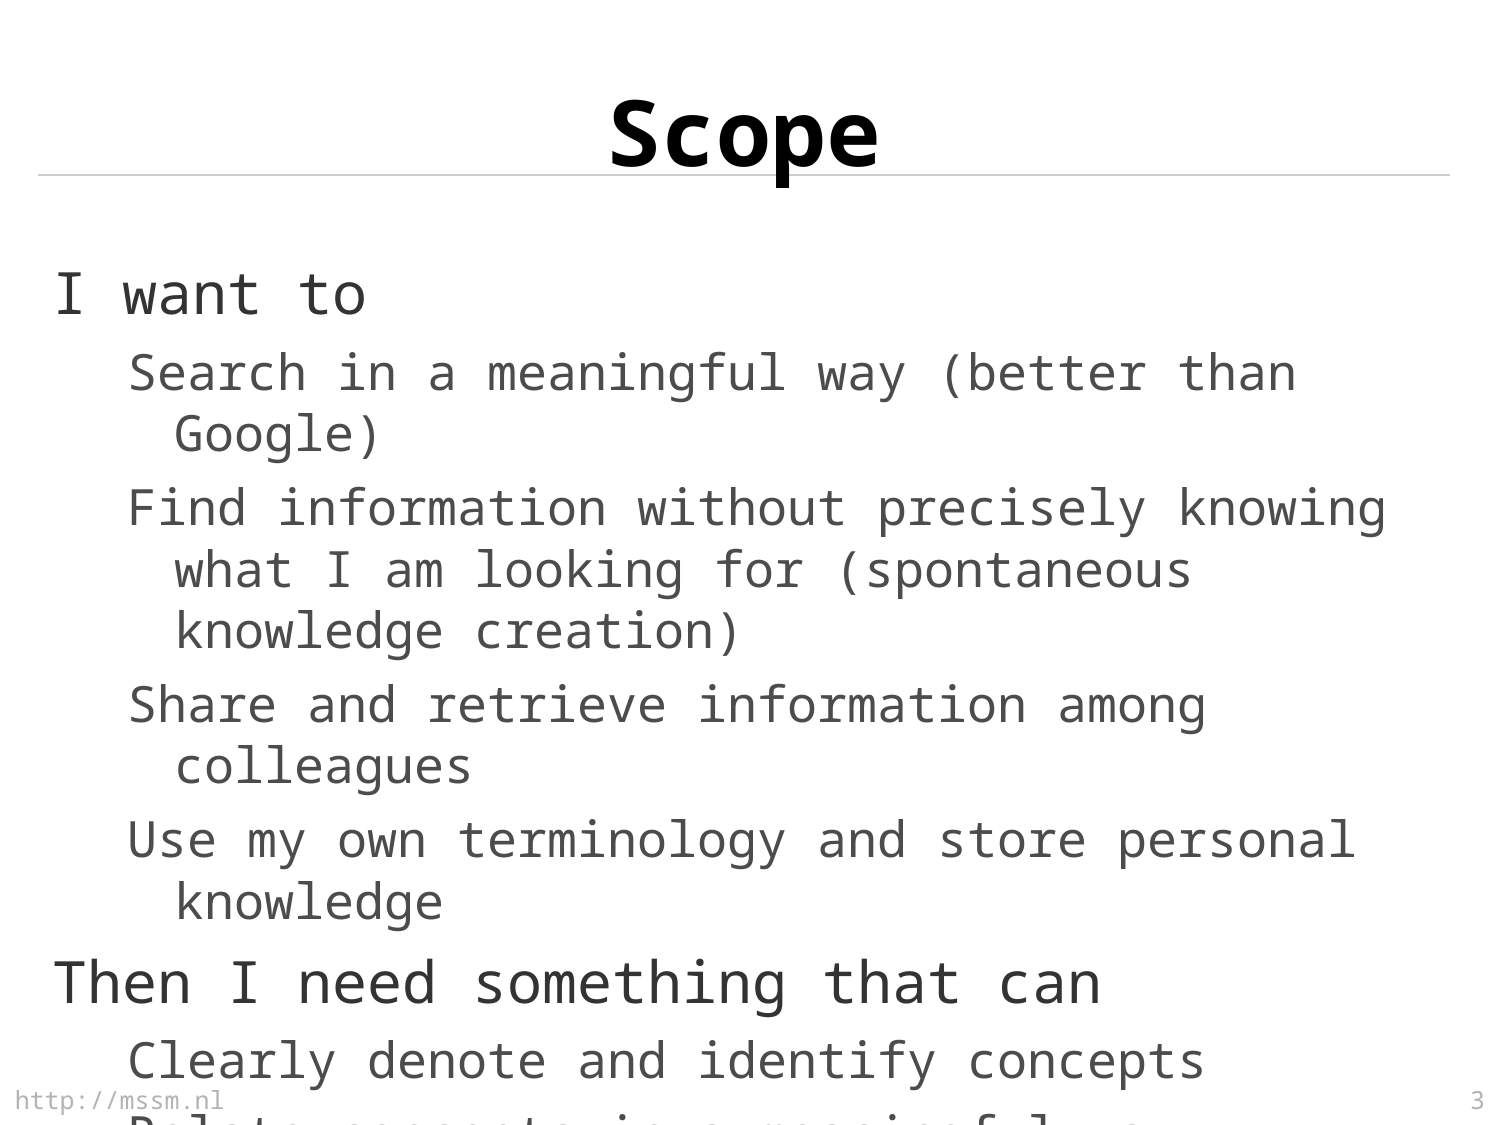

# Scope
I want to
Search in a meaningful way (better than Google)
Find information without precisely knowing what I am looking for (spontaneous knowledge creation)
Share and retrieve information among colleagues
Use my own terminology and store personal knowledge
Then I need something that can
Clearly denote and identify concepts
Relate concepts in a meaningful way
Display all information about a concept in one overview
An answer to this is
Topic Maps and PSI’s
http://mssm.nl
3